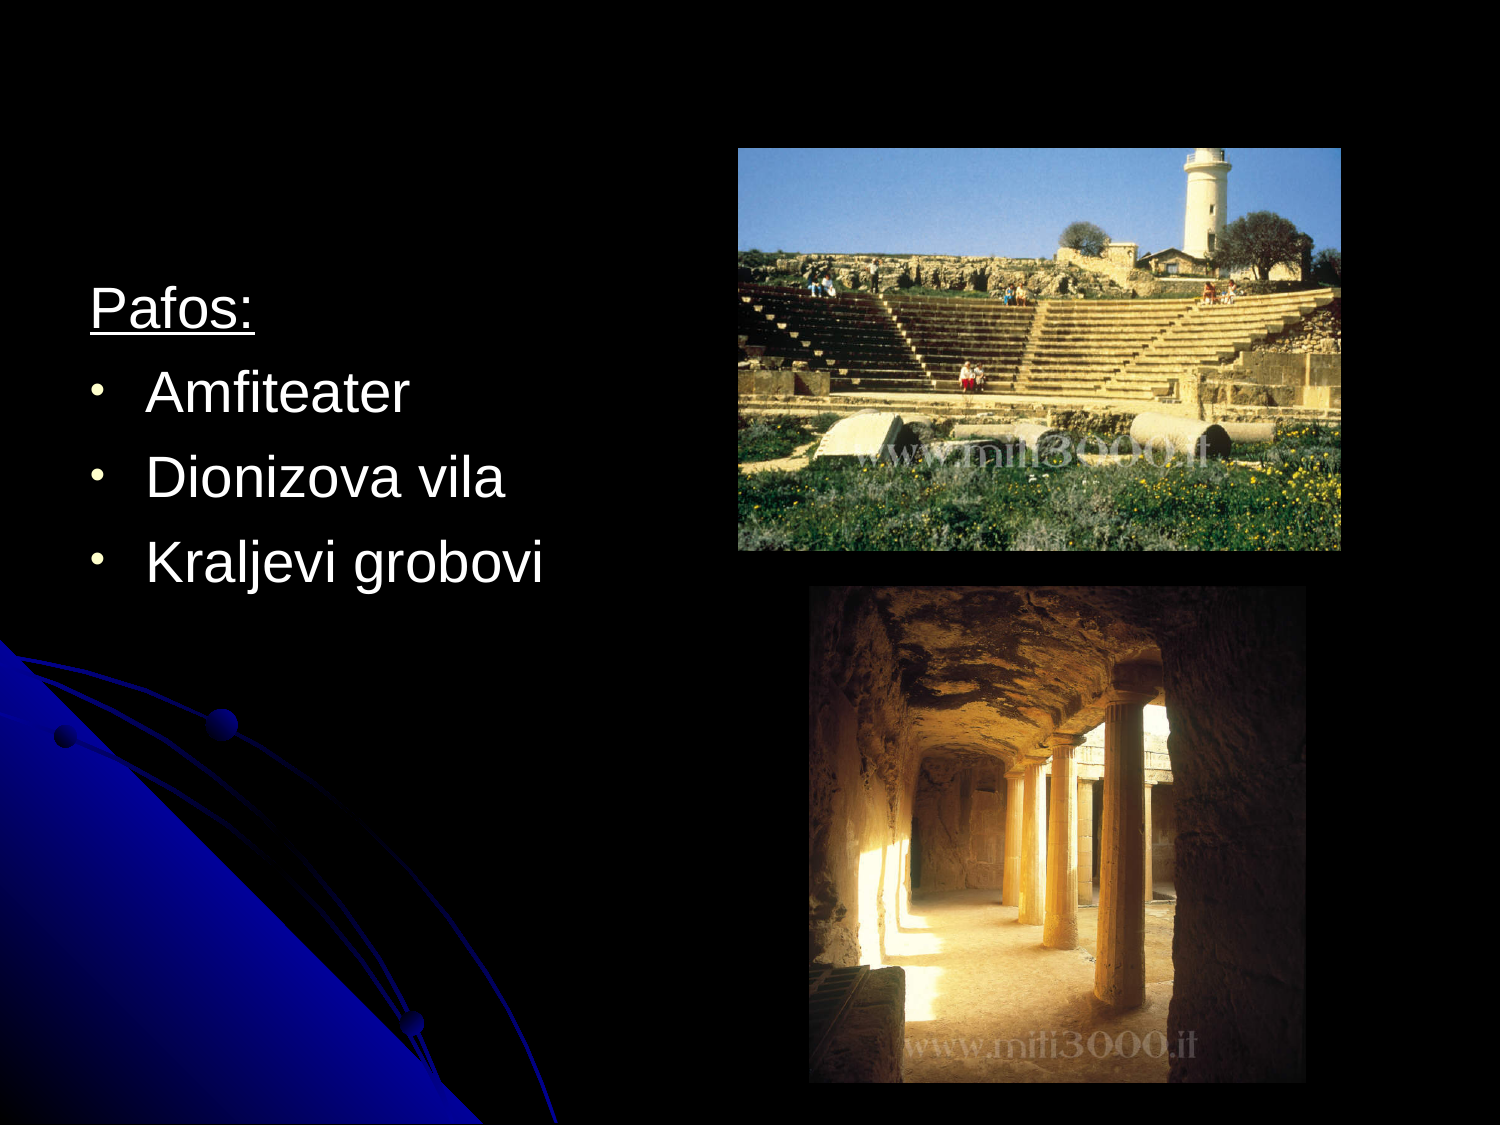

# Pafos:
Amfiteater
Dionizova vila
Kraljevi grobovi